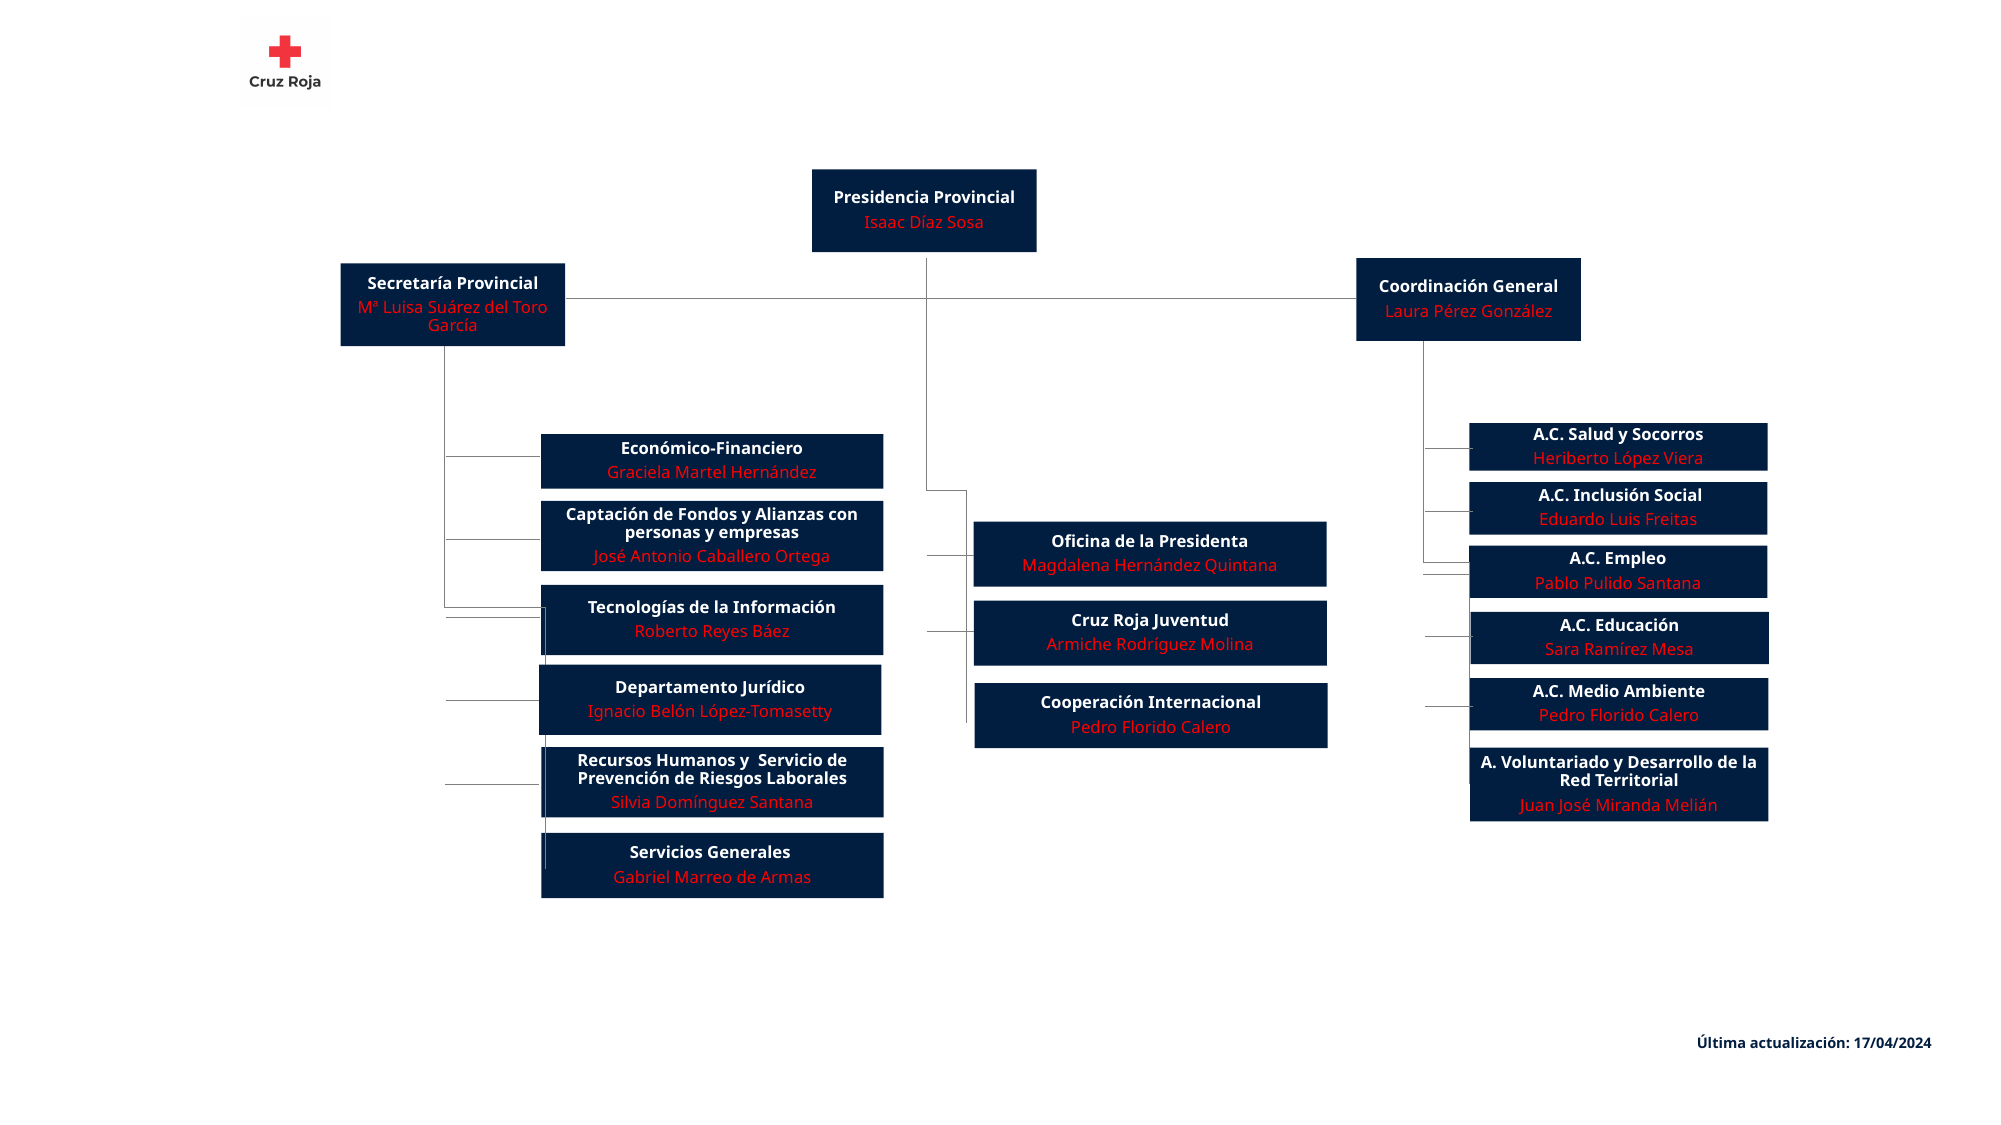

Presidencia Provincial
Isaac Díaz Sosa
Coordinación General
Laura Pérez González
Secretaría Provincial
Mª Luisa Suárez del Toro García
 A.C. Salud y Socorros
Heriberto López Viera
 A.C. Inclusión Social
Eduardo Luis Freitas
A.C. Empleo
Pablo Pulido Santana
A.C. Educación
Sara Ramírez Mesa
A.C. Medio Ambiente
Pedro Florido Calero
A. Voluntariado y Desarrollo de la Red Territorial
Juan José Miranda Melián
 Económico-Financiero
Graciela Martel Hernández
Captación de Fondos y Alianzas con personas y empresas
José Antonio Caballero Ortega
Tecnologías de la Información
Roberto Reyes Báez
Recursos Humanos y Servicio de Prevención de Riesgos Laborales
Silvia Domínguez Santana
Servicios Generales
Gabriel Marreo de Armas
Oficina de la Presidenta
Magdalena Hernández Quintana
Cruz Roja Juventud
Armiche Rodríguez Molina
Cooperación Internacional
Pedro Florido Calero
Departamento Jurídico
Ignacio Belón López-Tomasetty
Última actualización: 17/04/2024